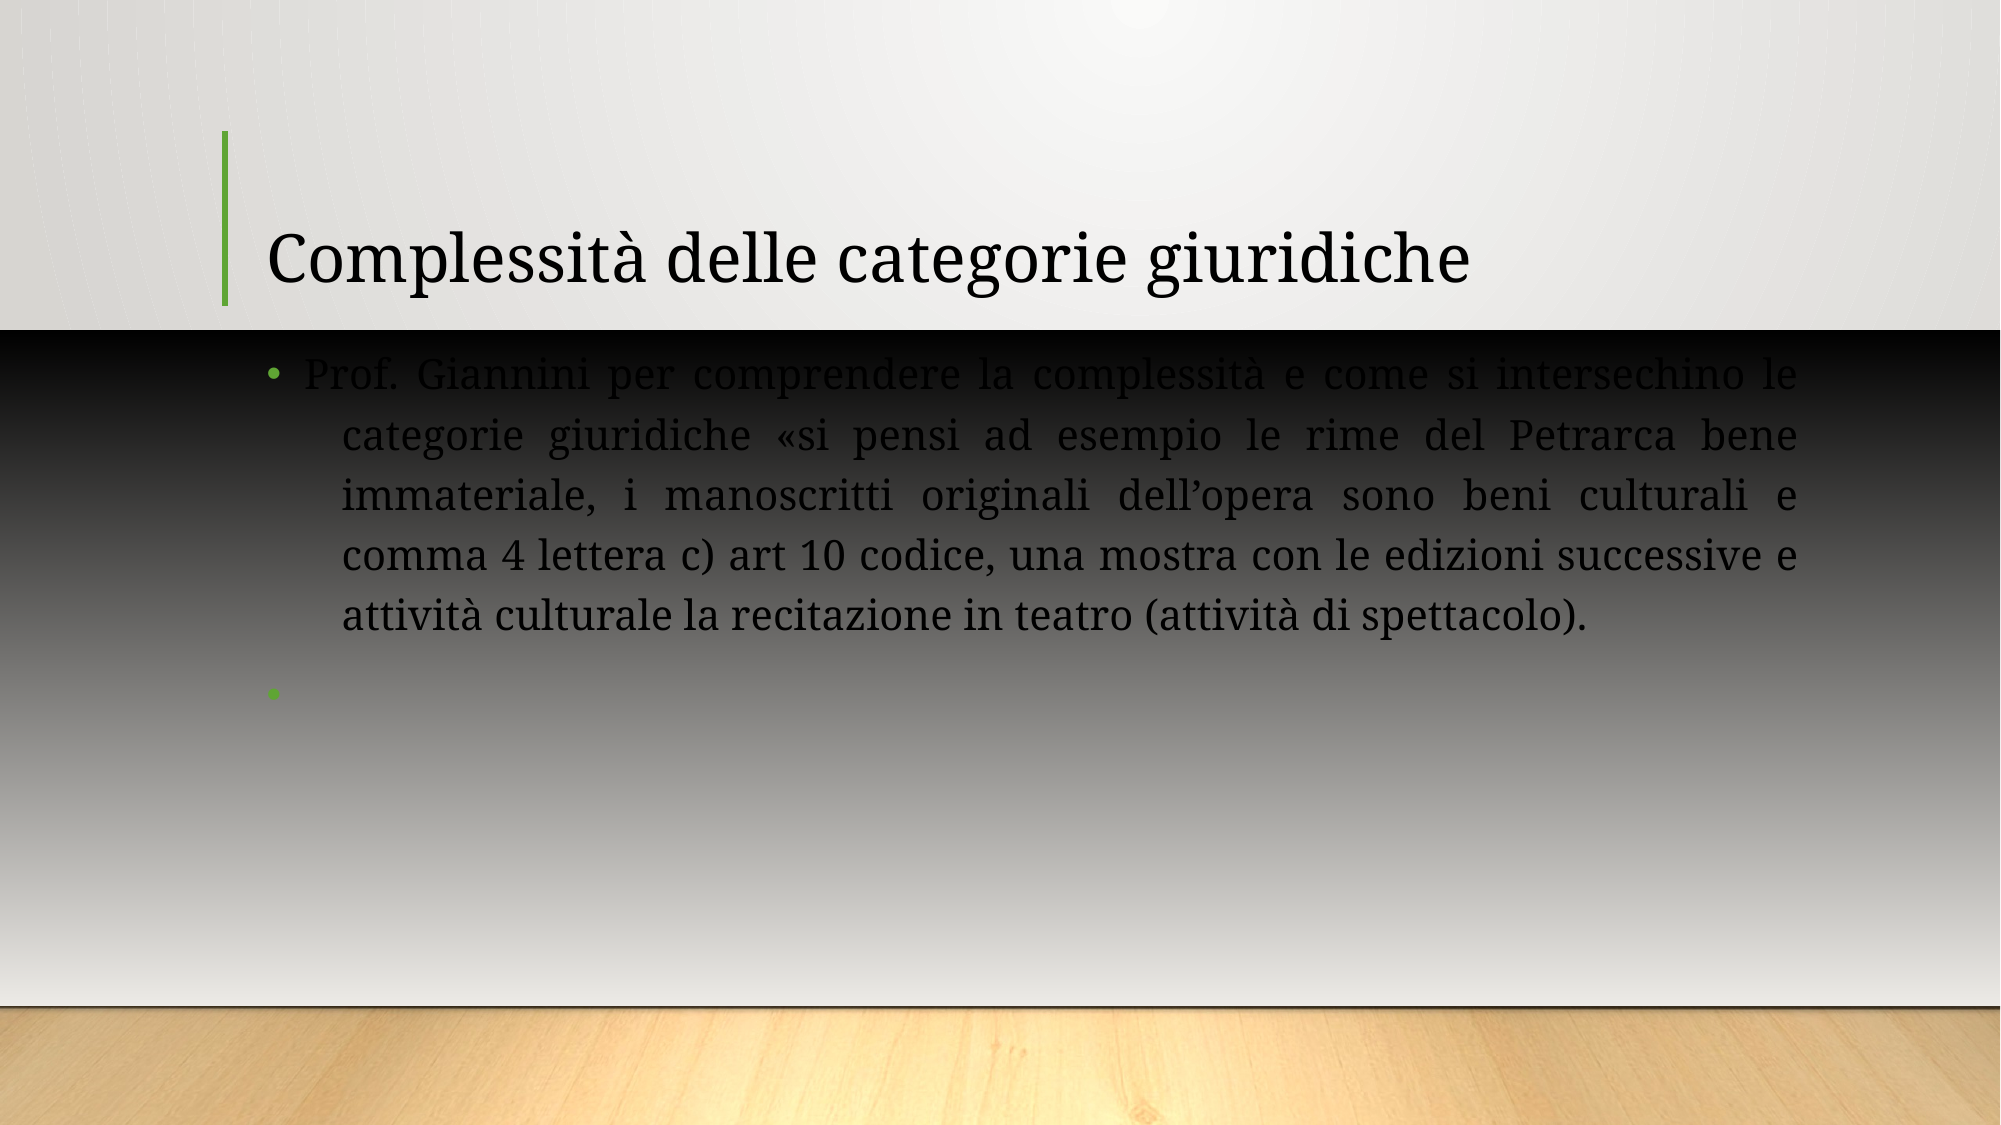

# Complessità delle categorie giuridiche
Prof. Giannini per comprendere la complessità e come si intersechino le categorie giuridiche «si pensi ad esempio le rime del Petrarca bene immateriale, i manoscritti originali dell’opera sono beni culturali e comma 4 lettera c) art 10 codice, una mostra con le edizioni successive e attività culturale la recitazione in teatro (attività di spettacolo).